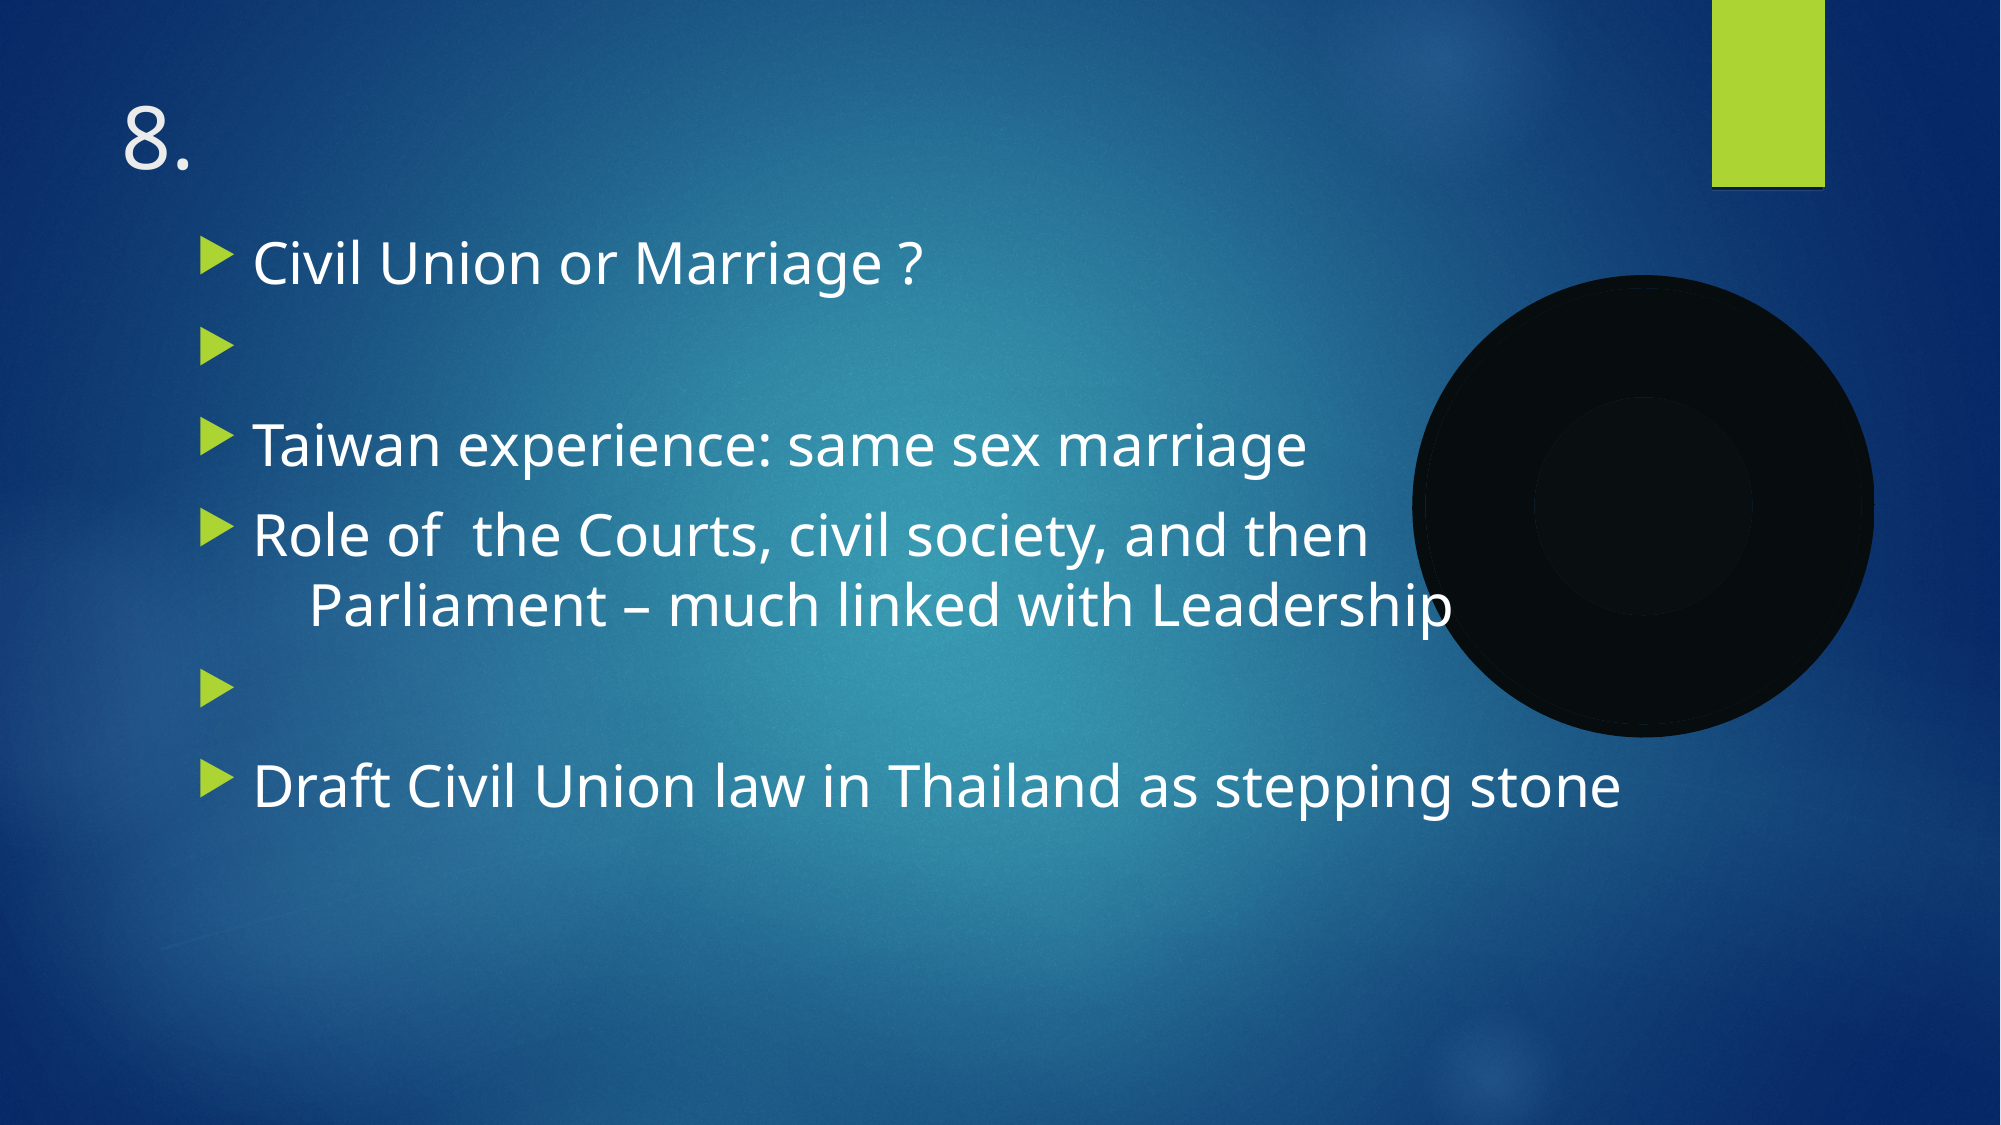

# 8.
Civil Union or Marriage ?
Taiwan experience: same sex marriage
Role of the Courts, civil society, and then Parliament – much linked with Leadership
Draft Civil Union law in Thailand as stepping stone